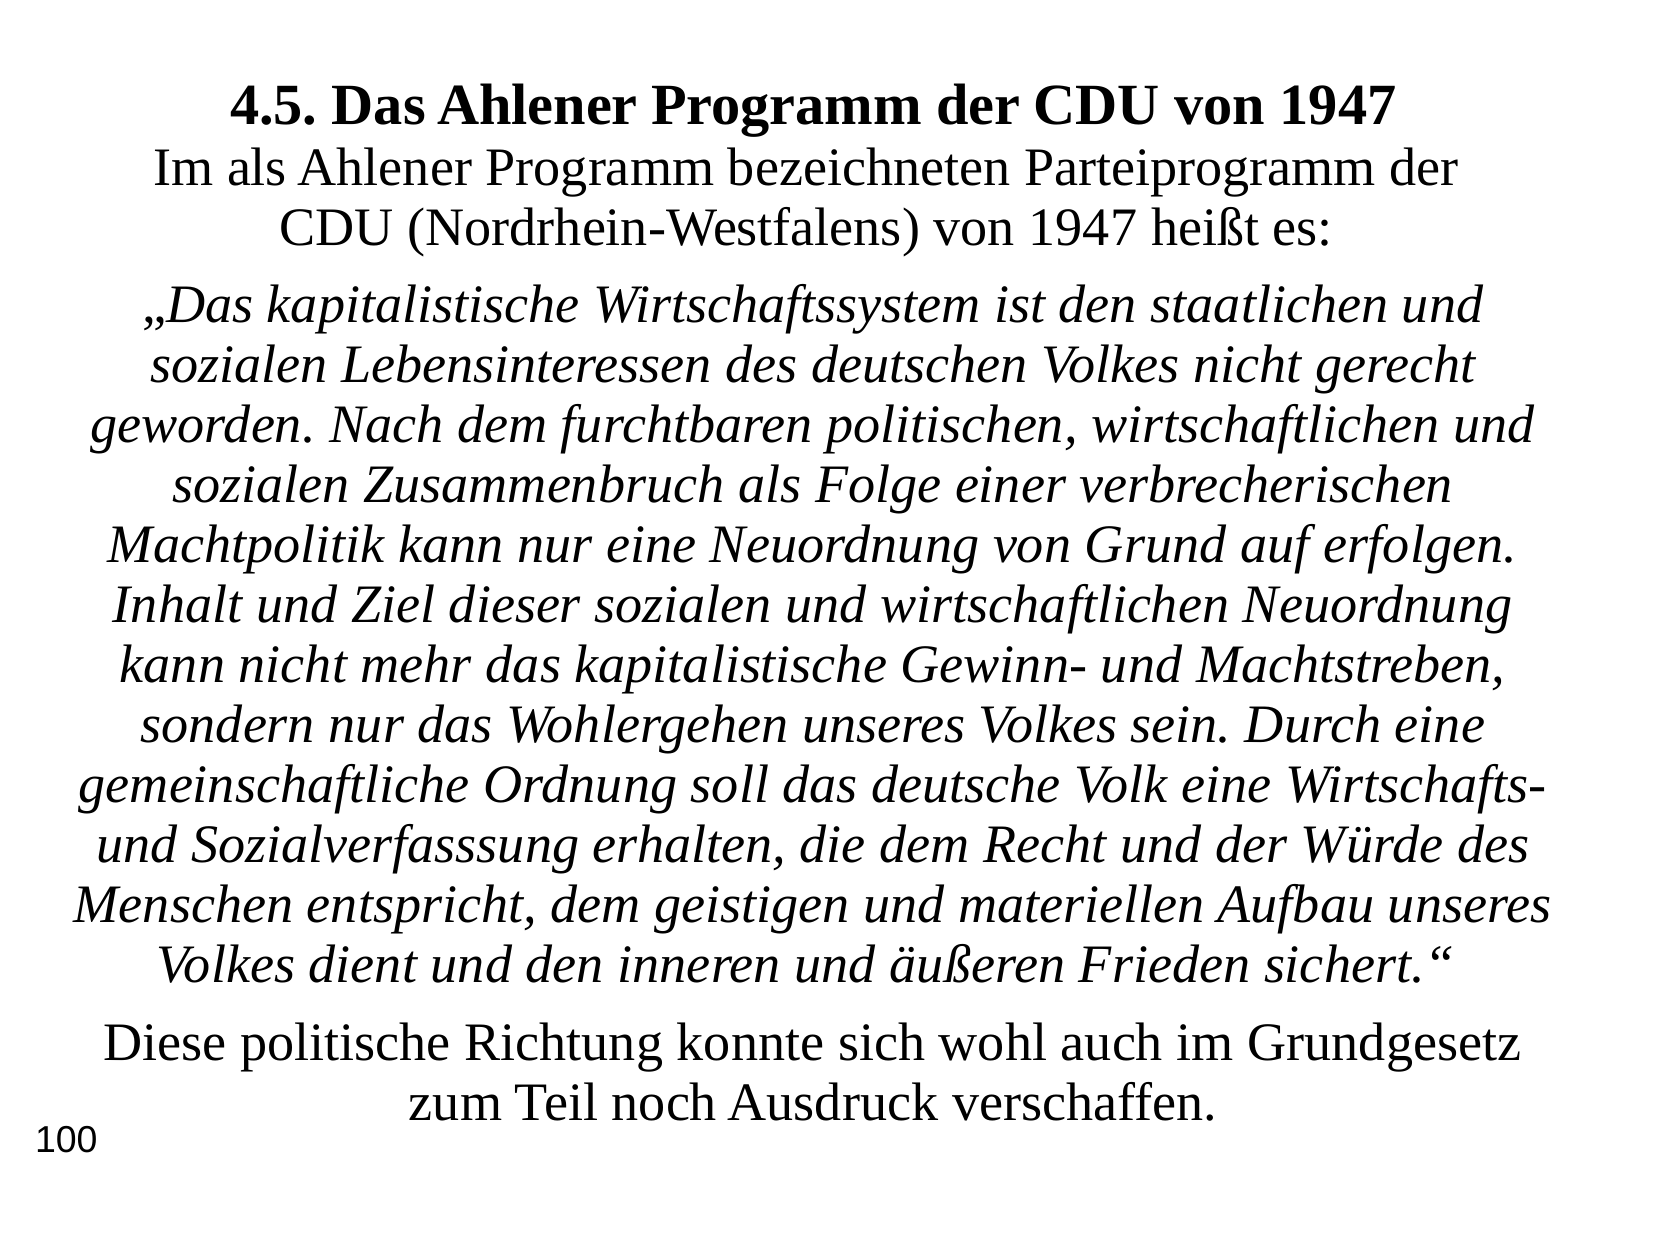

4.5. Das Ahlener Programm der CDU von 1947
Im als Ahlener Programm bezeichneten Parteiprogramm der
CDU (Nordrhein-Westfalens) von 1947 heißt es:
„Das kapitalistische Wirtschaftssystem ist den staatlichen und sozialen Lebensinteressen des deutschen Volkes nicht gerecht geworden. Nach dem furchtbaren politischen, wirtschaftlichen und sozialen Zusammenbruch als Folge einer verbrecherischen Machtpolitik kann nur eine Neuordnung von Grund auf erfolgen. Inhalt und Ziel dieser sozialen und wirtschaftlichen Neuordnung kann nicht mehr das kapitalistische Gewinn- und Machtstreben, sondern nur das Wohlergehen unseres Volkes sein. Durch eine gemeinschaftliche Ordnung soll das deutsche Volk eine Wirtschafts- und Sozialverfasssung erhalten, die dem Recht und der Würde des Menschen entspricht, dem geistigen und materiellen Aufbau unseres Volkes dient und den inneren und äußeren Frieden sichert.“
Diese politische Richtung konnte sich wohl auch im Grundgesetz zum Teil noch Ausdruck verschaffen.